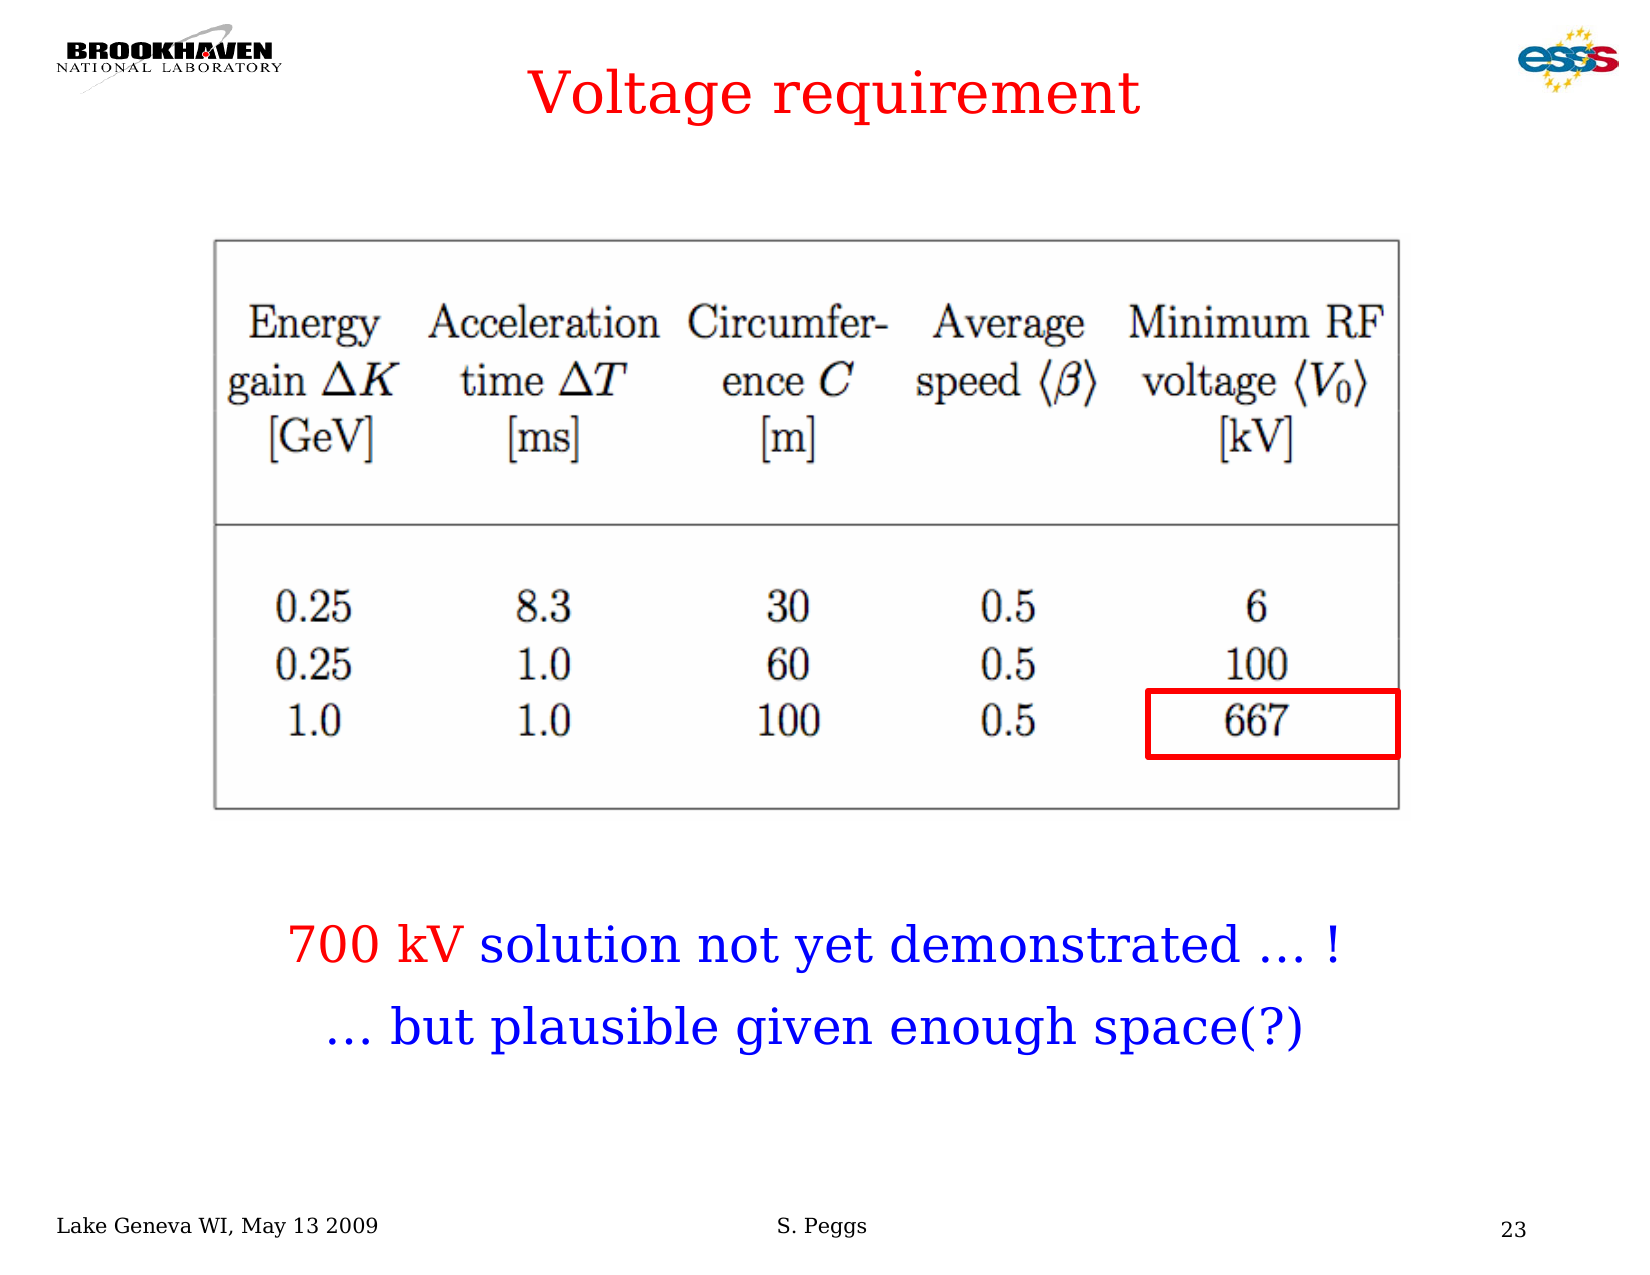

Voltage requirement
700 kV solution not yet demonstrated … !
… but plausible given enough space(?)